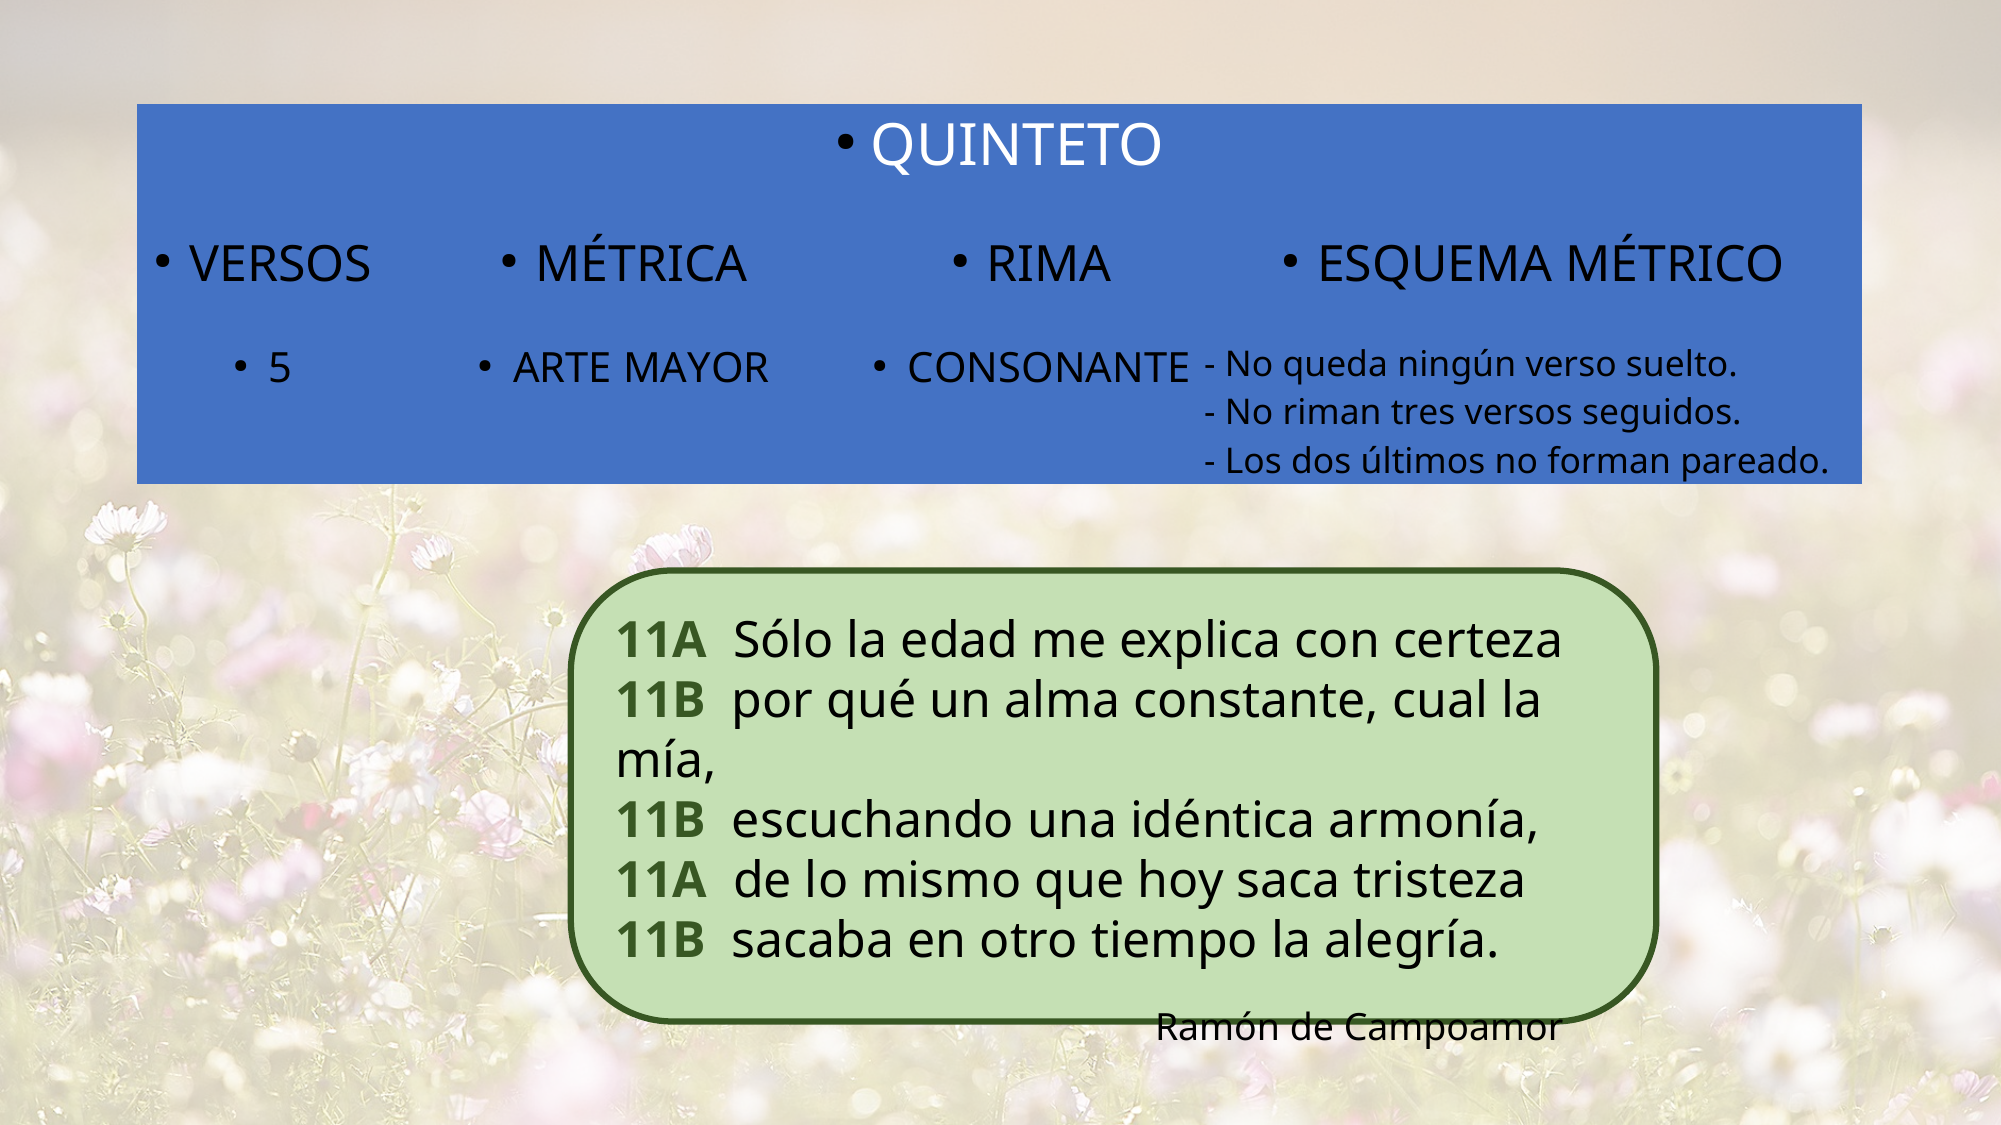

| QUINTETO | | | |
| --- | --- | --- | --- |
| VERSOS | MÉTRICA | RIMA | ESQUEMA MÉTRICO |
| 5 | ARTE MAYOR | CONSONANTE | - No queda ningún verso suelto. - No riman tres versos seguidos. - Los dos últimos no forman pareado. |
11A Sólo la edad me explica con certeza
11B por qué un alma constante, cual la mía,
11B escuchando una idéntica armonía,
11A de lo mismo que hoy saca tristeza
11B sacaba en otro tiempo la alegría.
Ramón de Campoamor